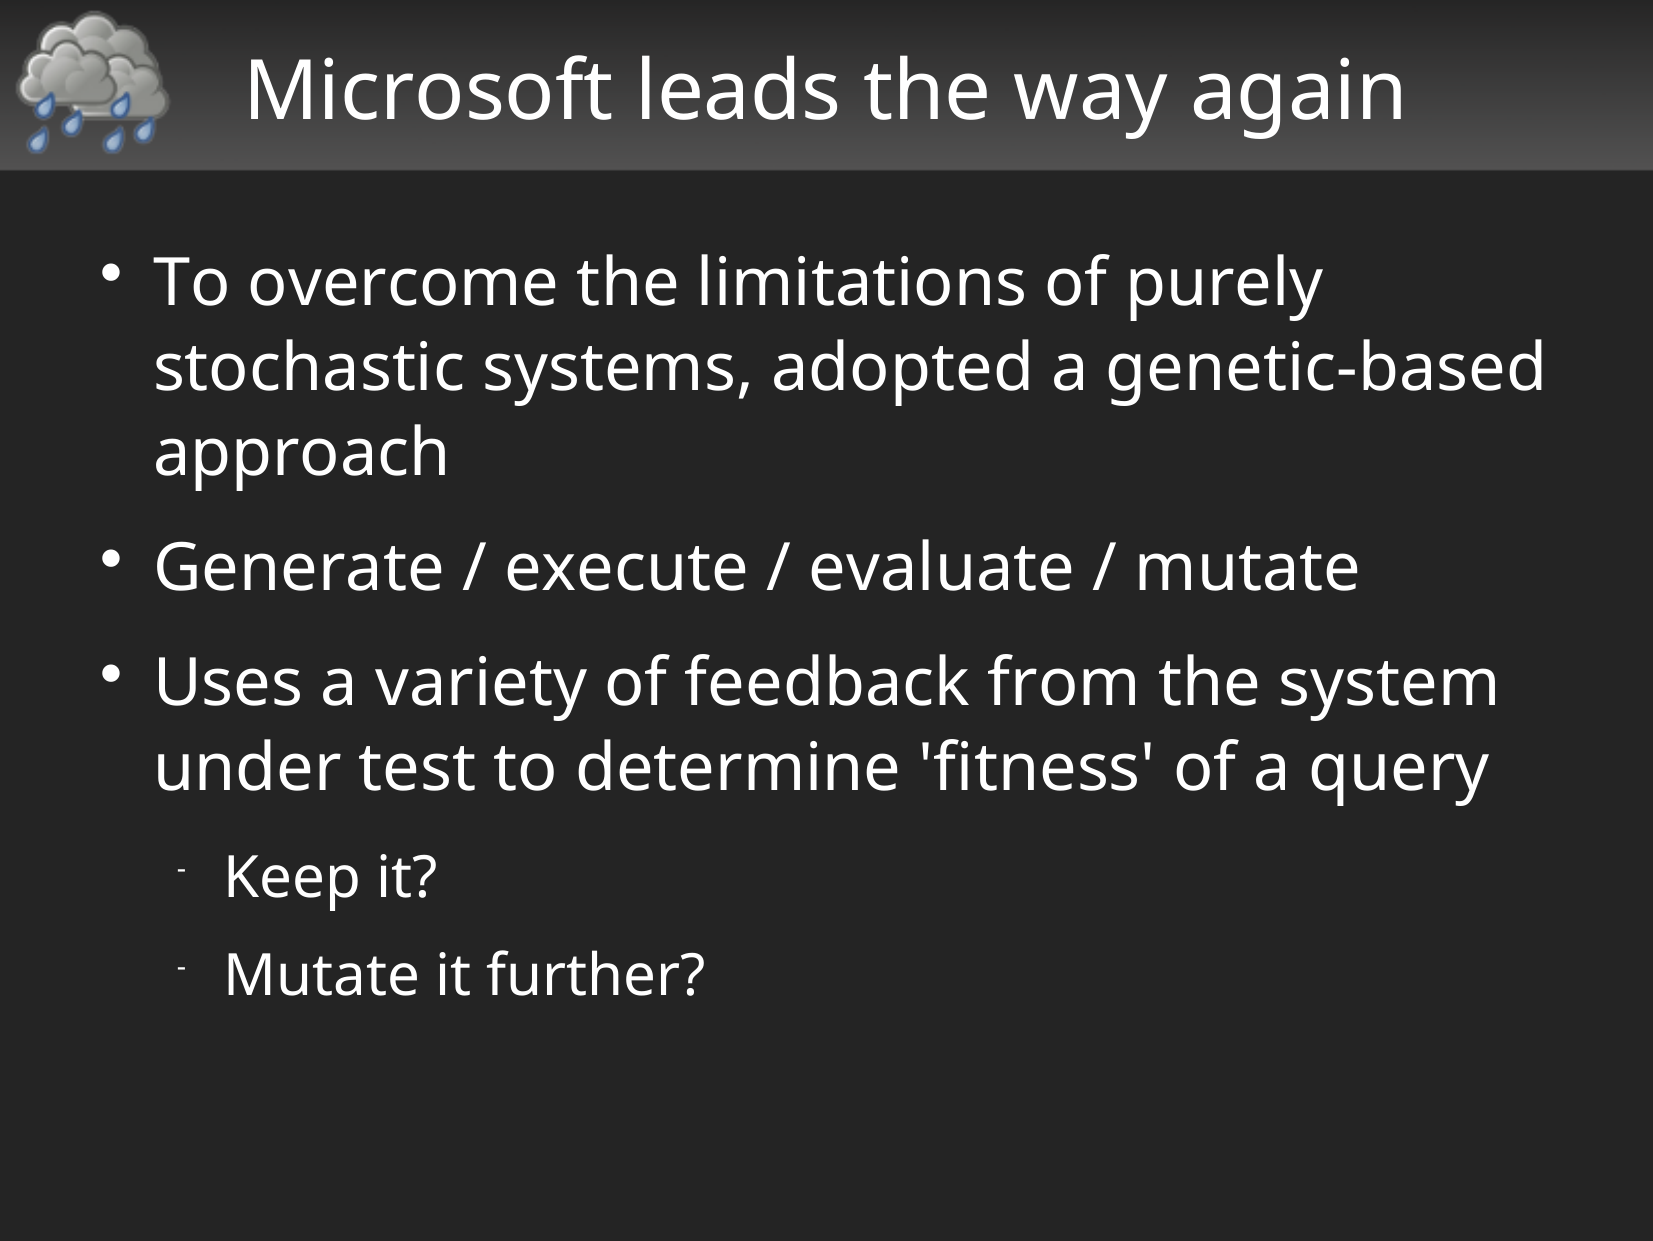

# Microsoft leads the way again
To overcome the limitations of purely stochastic systems, adopted a genetic-based approach
Generate / execute / evaluate / mutate
Uses a variety of feedback from the system under test to determine 'fitness' of a query
Keep it?
Mutate it further?